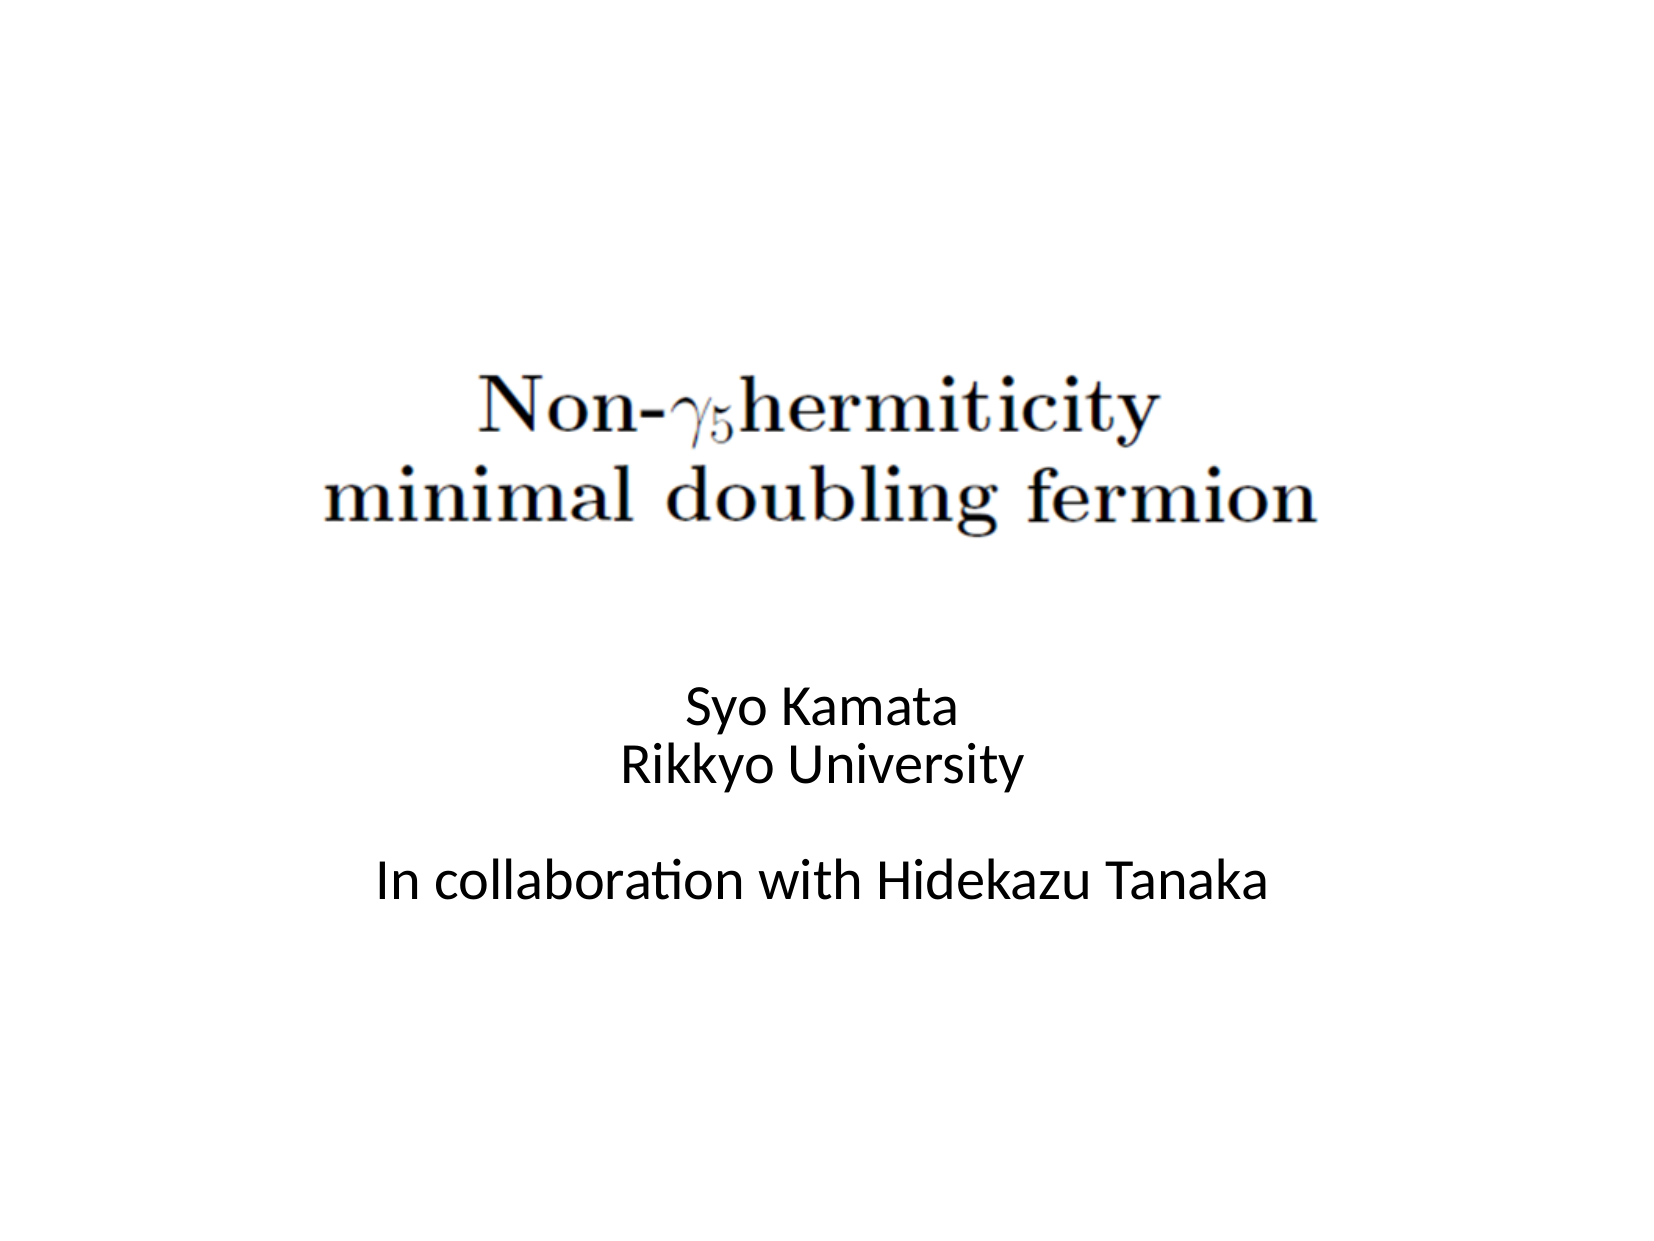

Syo Kamata
Rikkyo University
In collaboration with Hidekazu Tanaka